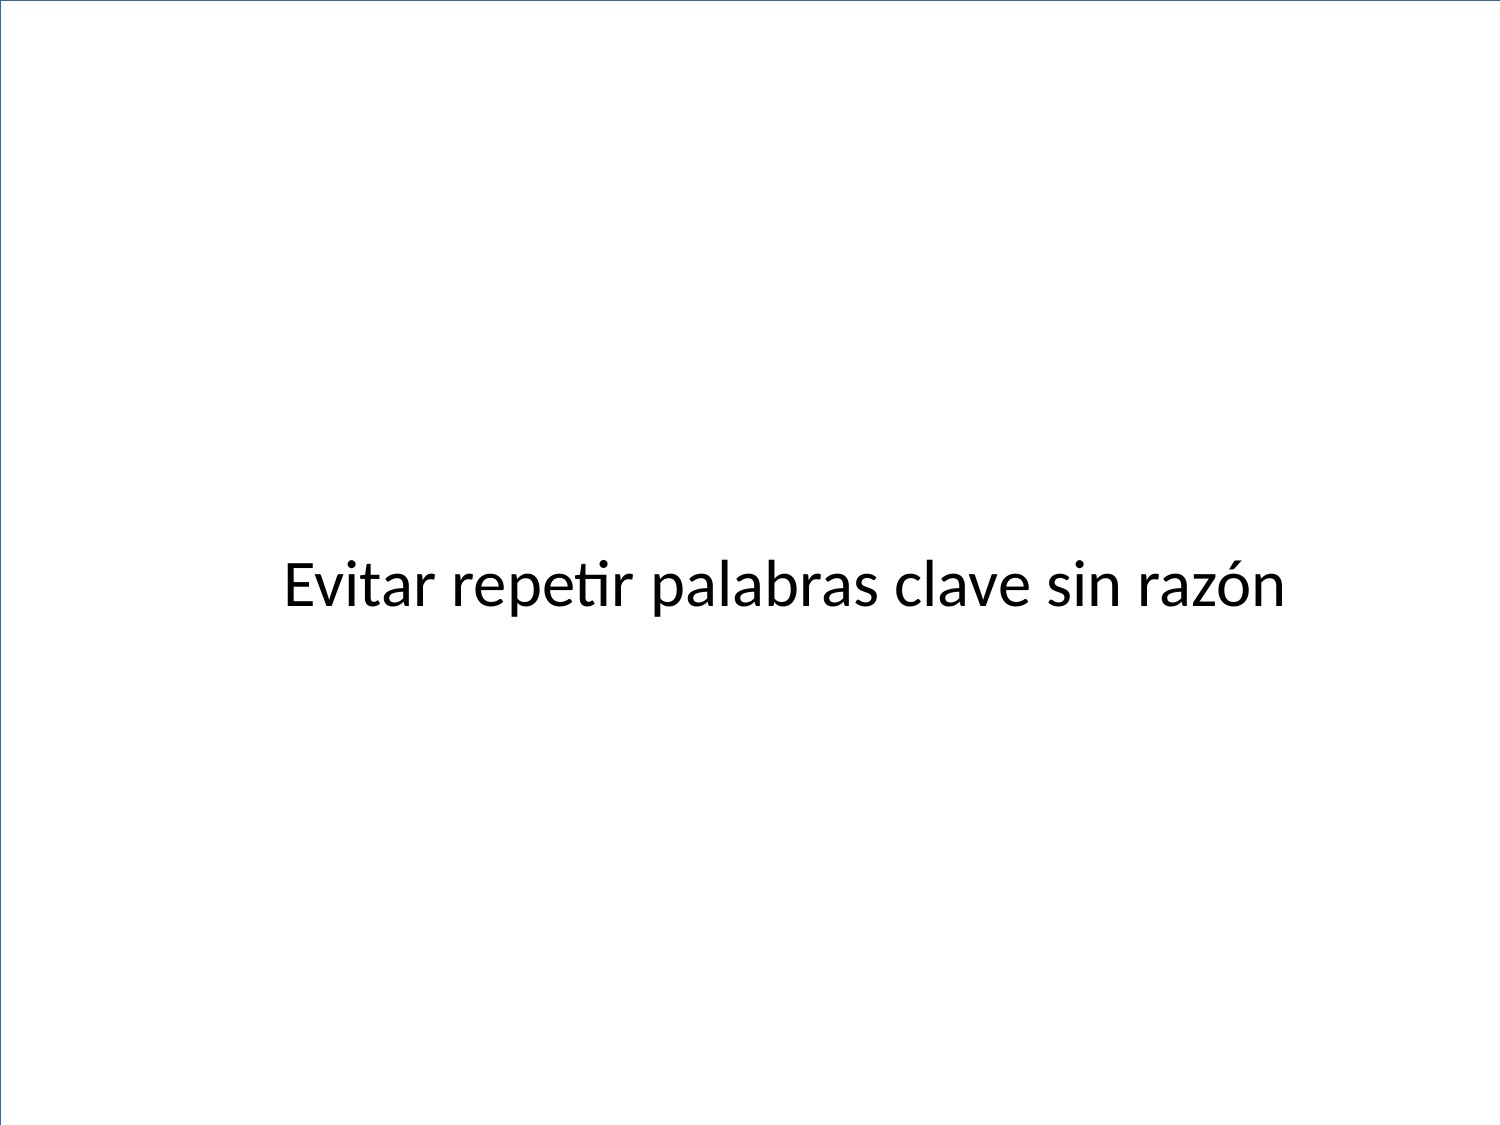

# Evitar repetir palabras clave sin razón